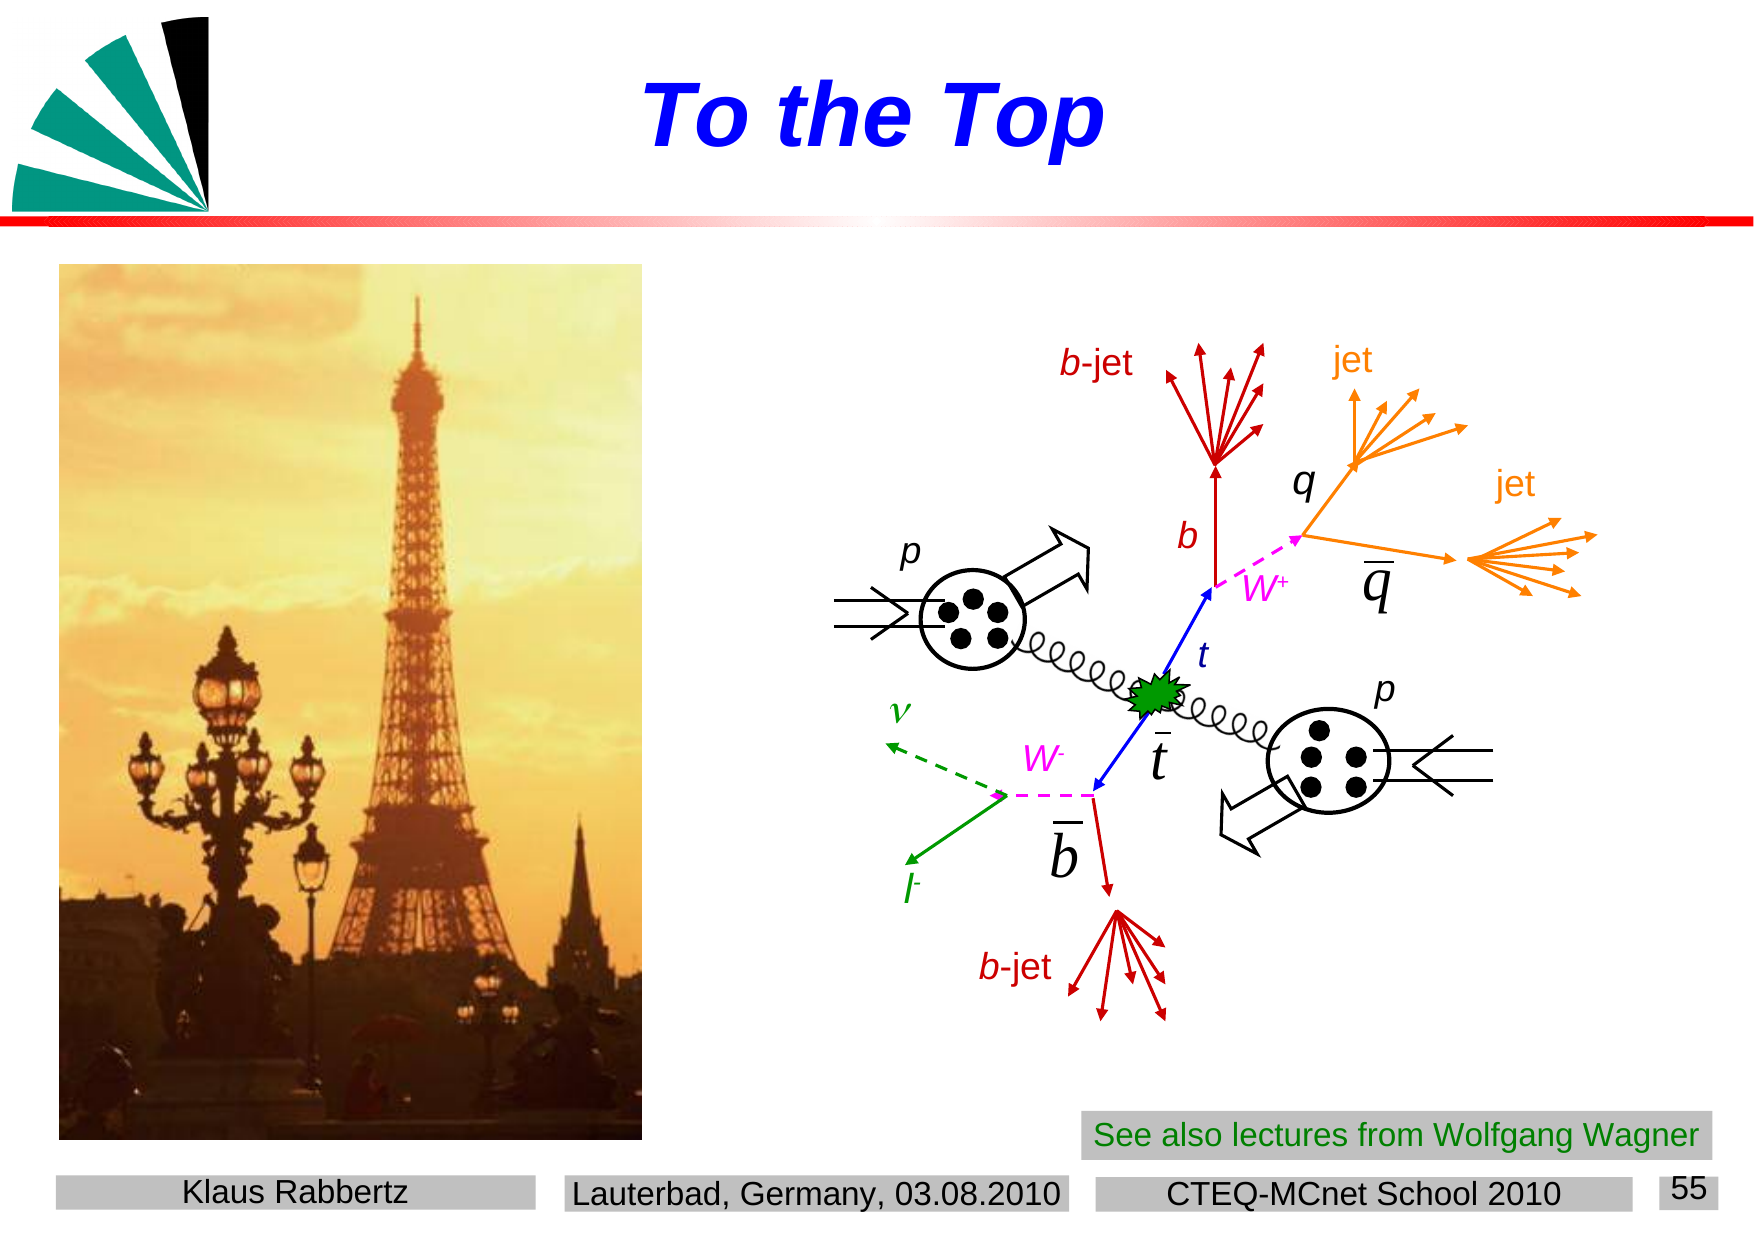

# To the Top
jet
b-jet
q
jet
b
p
W+
t
p

W-
l-
b-jet
See also lectures from Wolfgang Wagner